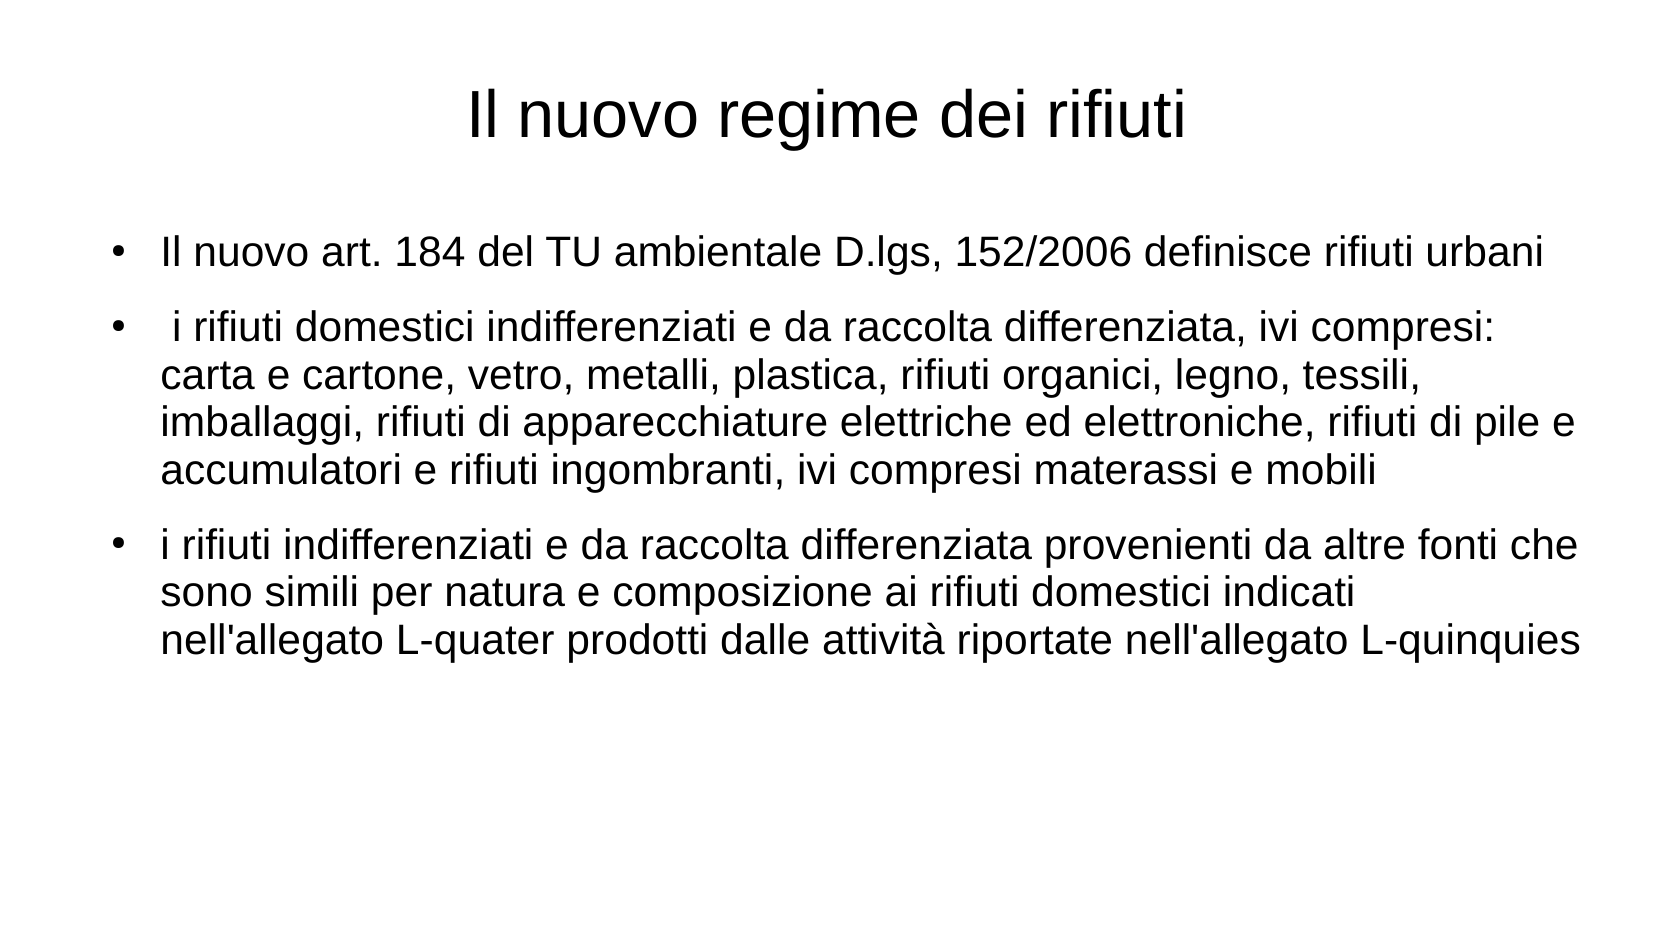

# Il nuovo regime dei rifiuti
Il nuovo art. 184 del TU ambientale D.lgs, 152/2006 definisce rifiuti urbani
 i rifiuti domestici indifferenziati e da raccolta differenziata, ivi compresi: carta e cartone, vetro, metalli, plastica, rifiuti organici, legno, tessili, imballaggi, rifiuti di apparecchiature elettriche ed elettroniche, rifiuti di pile e accumulatori e rifiuti ingombranti, ivi compresi materassi e mobili
i rifiuti indifferenziati e da raccolta differenziata provenienti da altre fonti che sono simili per natura e composizione ai rifiuti domestici indicati nell'allegato L-quater prodotti dalle attività riportate nell'allegato L-quinquies